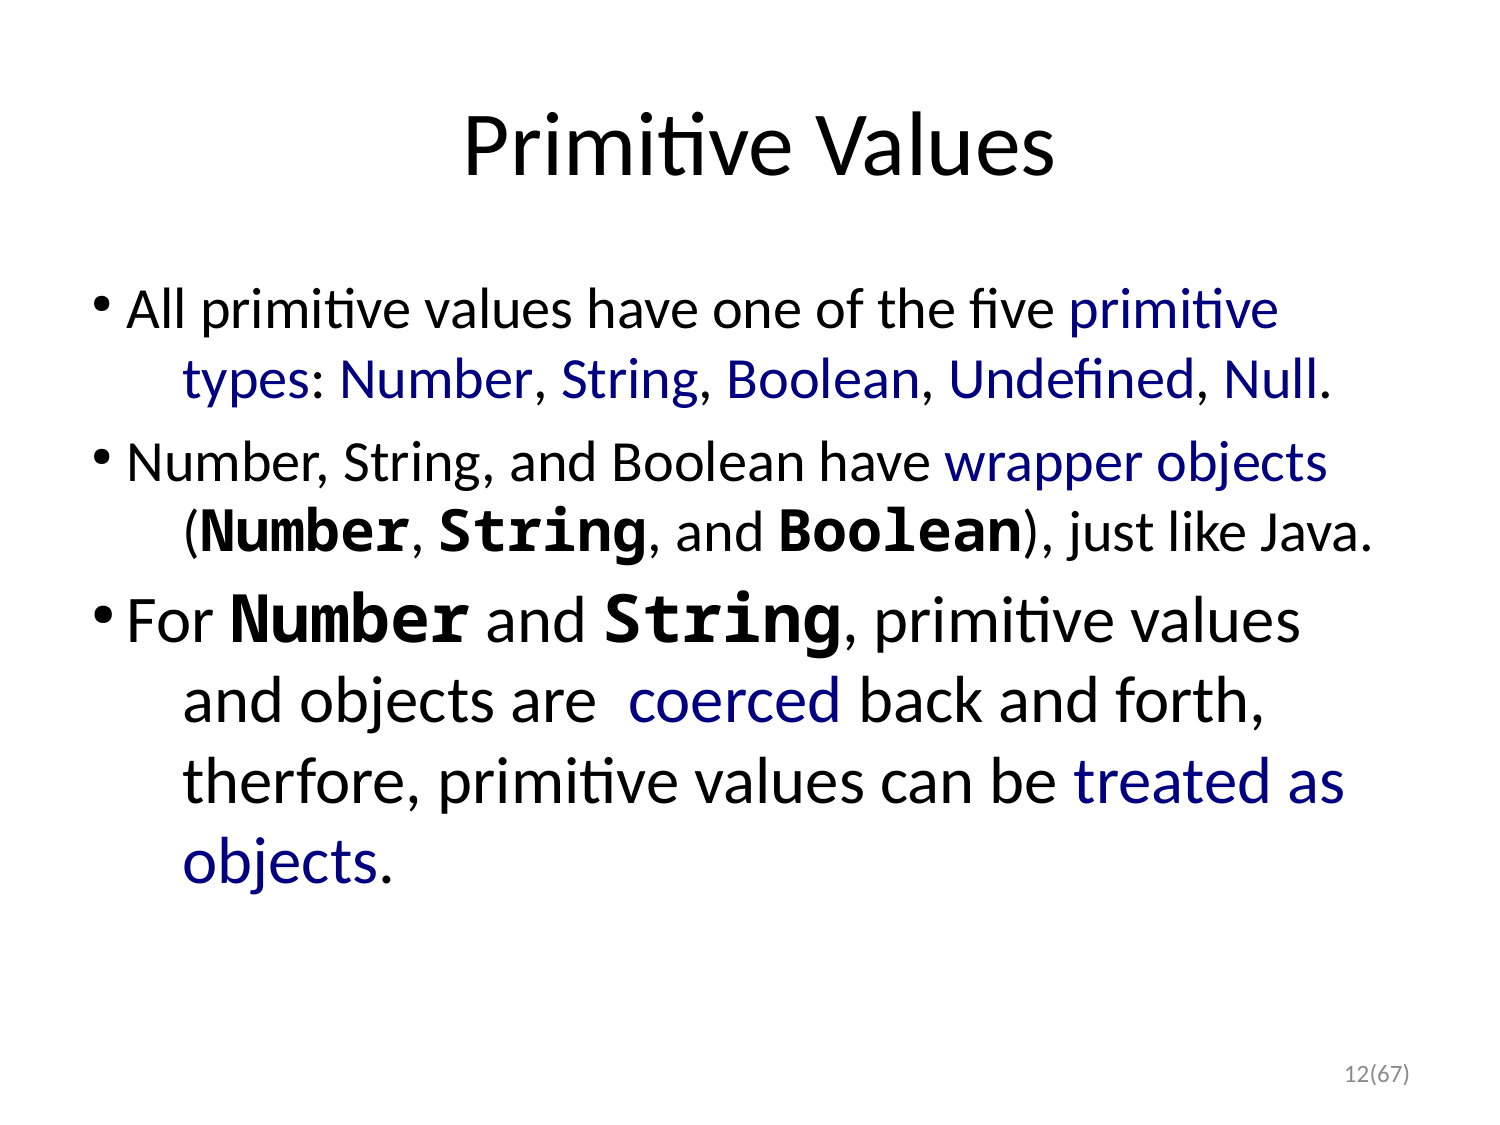

# Primitive Values
All primitive values have one of the five primitive types: Number, String, Boolean, Undefined, Null.
Number, String, and Boolean have wrapper objects (Number, String, and Boolean), just like Java.
For Number and String, primitive values and objects are coerced back and forth, therfore, primitive values can be treated as objects.
12